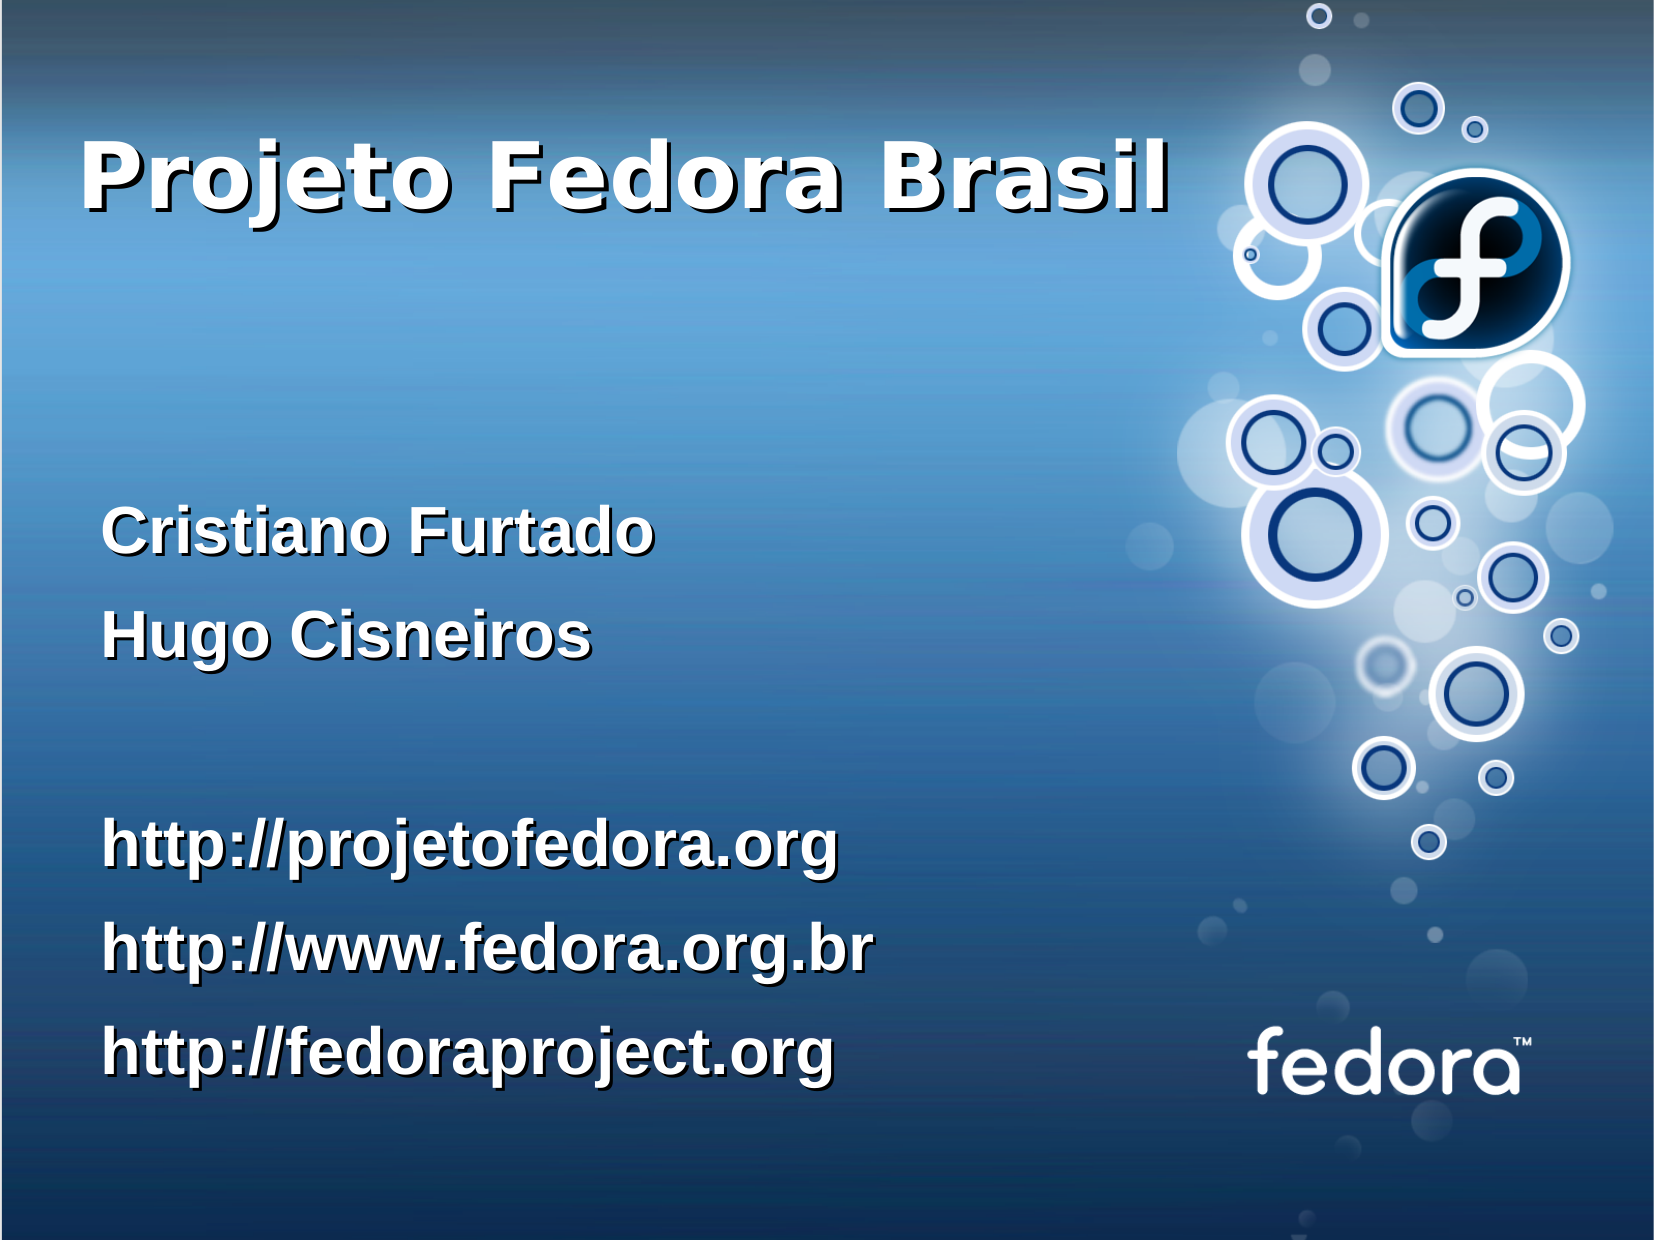

# Projeto Fedora Brasil
Cristiano Furtado
Hugo Cisneiros
http://projetofedora.org
http://www.fedora.org.br
http://fedoraproject.org